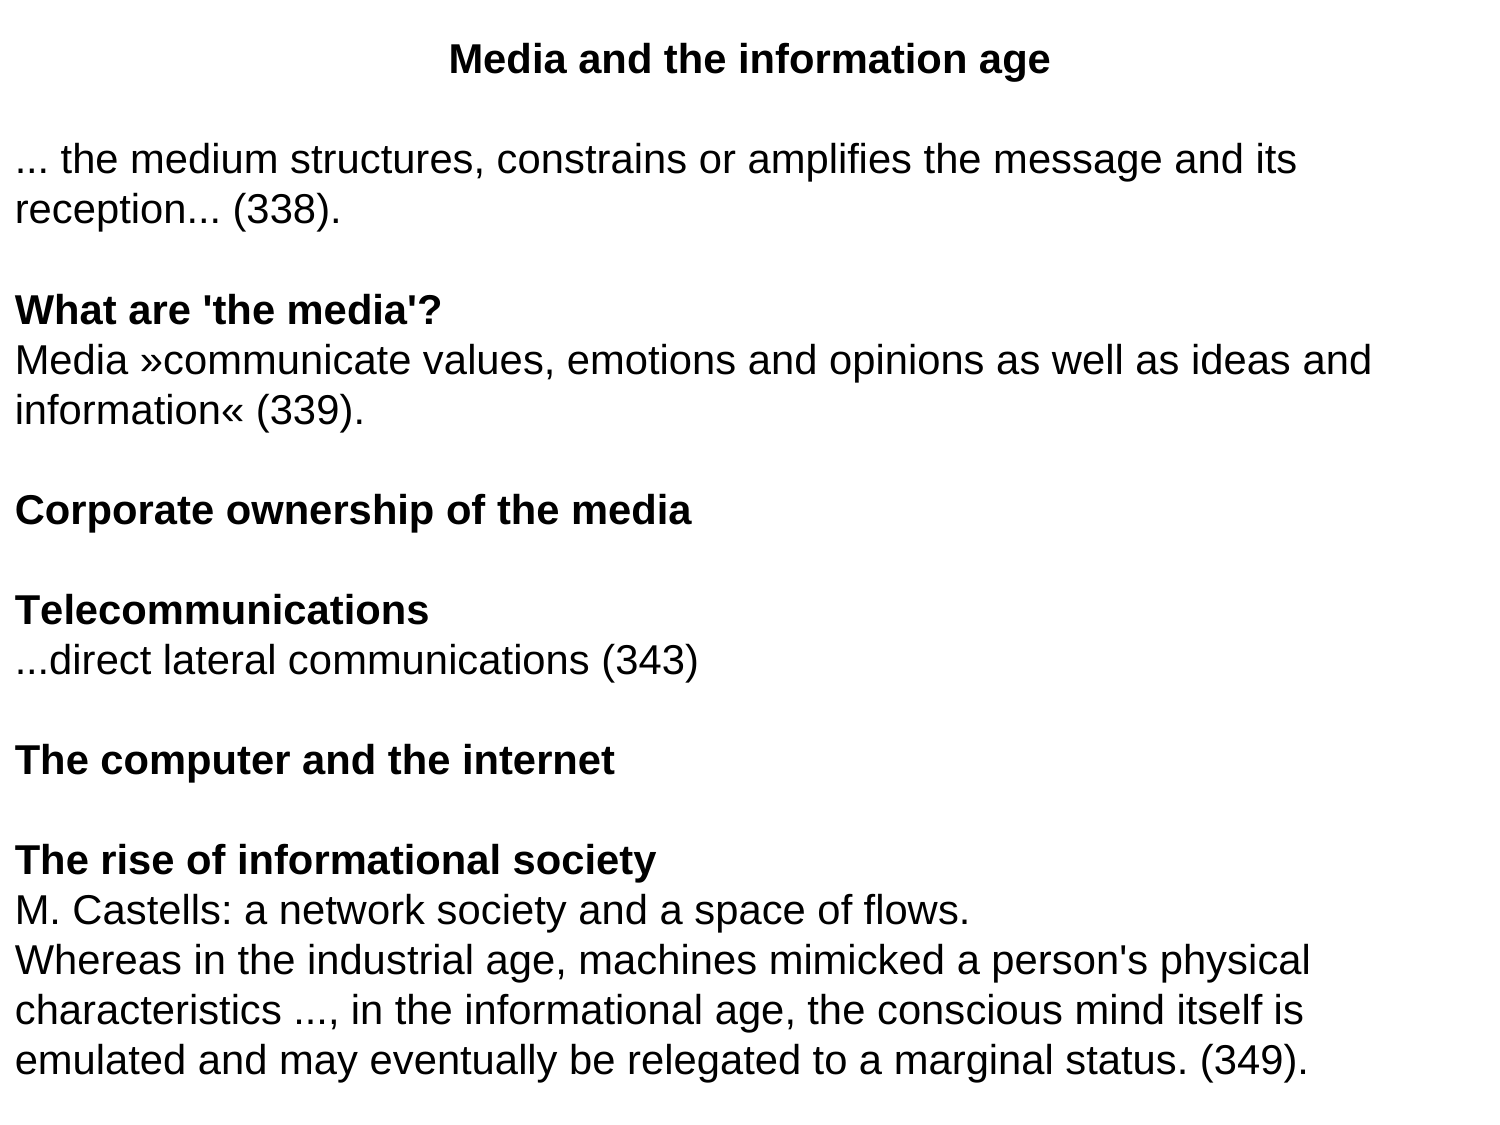

Media and the information age
... the medium structures, constrains or amplifies the message and its reception... (338).
What are 'the media'?
Media »communicate values, emotions and opinions as well as ideas and information« (339).
Corporate ownership of the media
Telecommunications
...direct lateral communications (343)
The computer and the internet
The rise of informational society
M. Castells: a network society and a space of flows.
Whereas in the industrial age, machines mimicked a person's physical characteristics ..., in the informational age, the conscious mind itself is emulated and may eventually be relegated to a marginal status. (349).